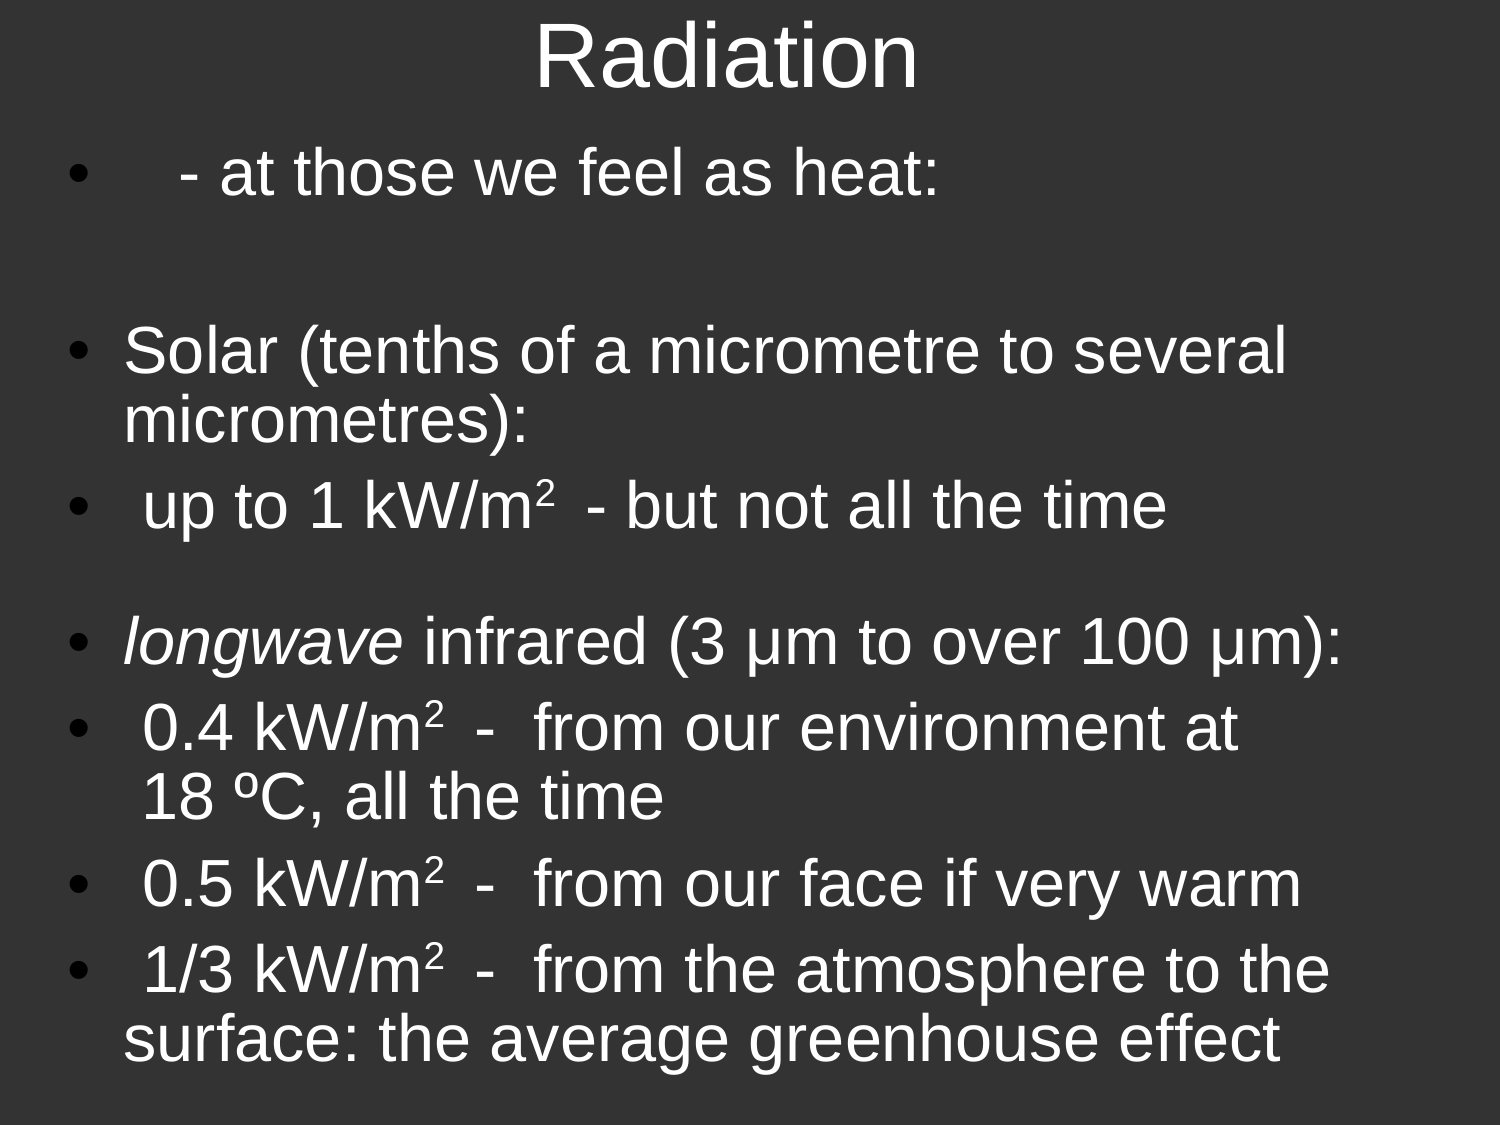

# Radiation
 - at those we feel as heat:
Solar (tenths of a micrometre to several micrometres):
 up to 1 kW/m2 - but not all the time
longwave infrared (3 μm to over 100 μm):
 0.4 kW/m2 - from our environment at  18 ºC, all the time
 0.5 kW/m2 - from our face if very warm
 1/3 kW/m2 - from the atmosphere to the surface: the average greenhouse effect